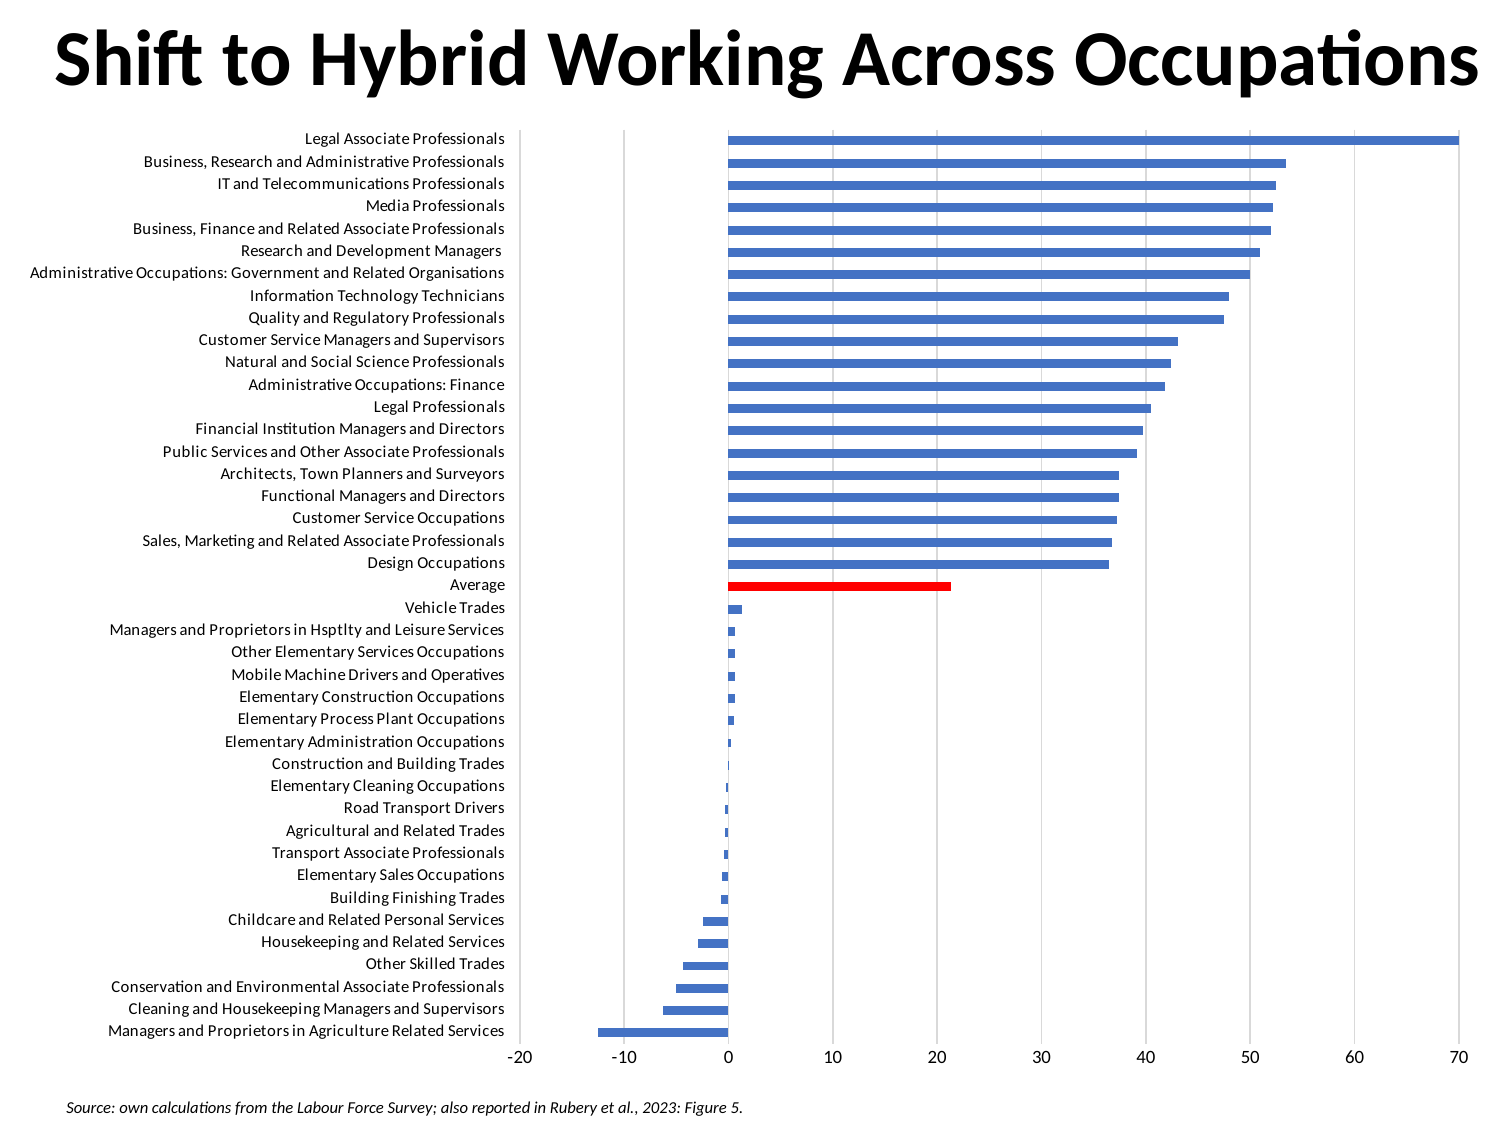

Shift to Hybrid Working Across Occupations
### Chart
| Category | Series1 |
|---|---|
| Managers and Proprietors in Agriculture Related Services | -12.54 |
| Cleaning and Housekeeping Managers and Supervisors | -6.31 |
| Conservation and Environmental Associate Professionals | -4.98 |
| Other Skilled Trades | -4.33 |
| Housekeeping and Related Services | -2.96 |
| Childcare and Related Personal Services | -2.43 |
| Building Finishing Trades | -0.74 |
| Elementary Sales Occupations | -0.57 |
| Transport Associate Professionals | -0.46 |
| Agricultural and Related Trades | -0.280000000000001 |
| Road Transport Drivers | -0.28 |
| Elementary Cleaning Occupations | -0.21 |
| Construction and Building Trades | -0.0899999999999999 |
| Elementary Administration Occupations | 0.25 |
| Elementary Process Plant Occupations | 0.54 |
| Elementary Construction Occupations | 0.59 |
| Mobile Machine Drivers and Operatives | 0.61 |
| Other Elementary Services Occupations | 0.66 |
| Managers and Proprietors in Hsptlty and Leisure Services | 0.670000000000002 |
| Vehicle Trades | 1.32 |
| Average | 21.31 |
| Design Occupations | 36.48 |
| Sales, Marketing and Related Associate Professionals | 36.73 |
| Customer Service Occupations | 37.19 |
| Functional Managers and Directors | 37.38 |
| Architects, Town Planners and Surveyors | 37.43 |
| Public Services and Other Associate Professionals | 39.18 |
| Financial Institution Managers and Directors | 39.72 |
| Legal Professionals | 40.52 |
| Administrative Occupations: Finance | 41.84 |
| Natural and Social Science Professionals | 42.44 |
| Customer Service Managers and Supervisors | 43.11 |
| Quality and Regulatory Professionals | 47.44 |
| Information Technology Technicians | 47.94 |
| Administrative Occupations: Government and Related Organisations | 49.98 |
| Research and Development Managers | 50.95 |
| Business, Finance and Related Associate Professionals | 51.95 |
| Media Professionals | 52.18 |
| IT and Telecommunications Professionals | 52.42 |
| Business, Research and Administrative Professionals | 53.45 |
| Legal Associate Professionals | 69.99 |Source: own calculations from the Labour Force Survey; also reported in Rubery et al., 2023: Figure 5.